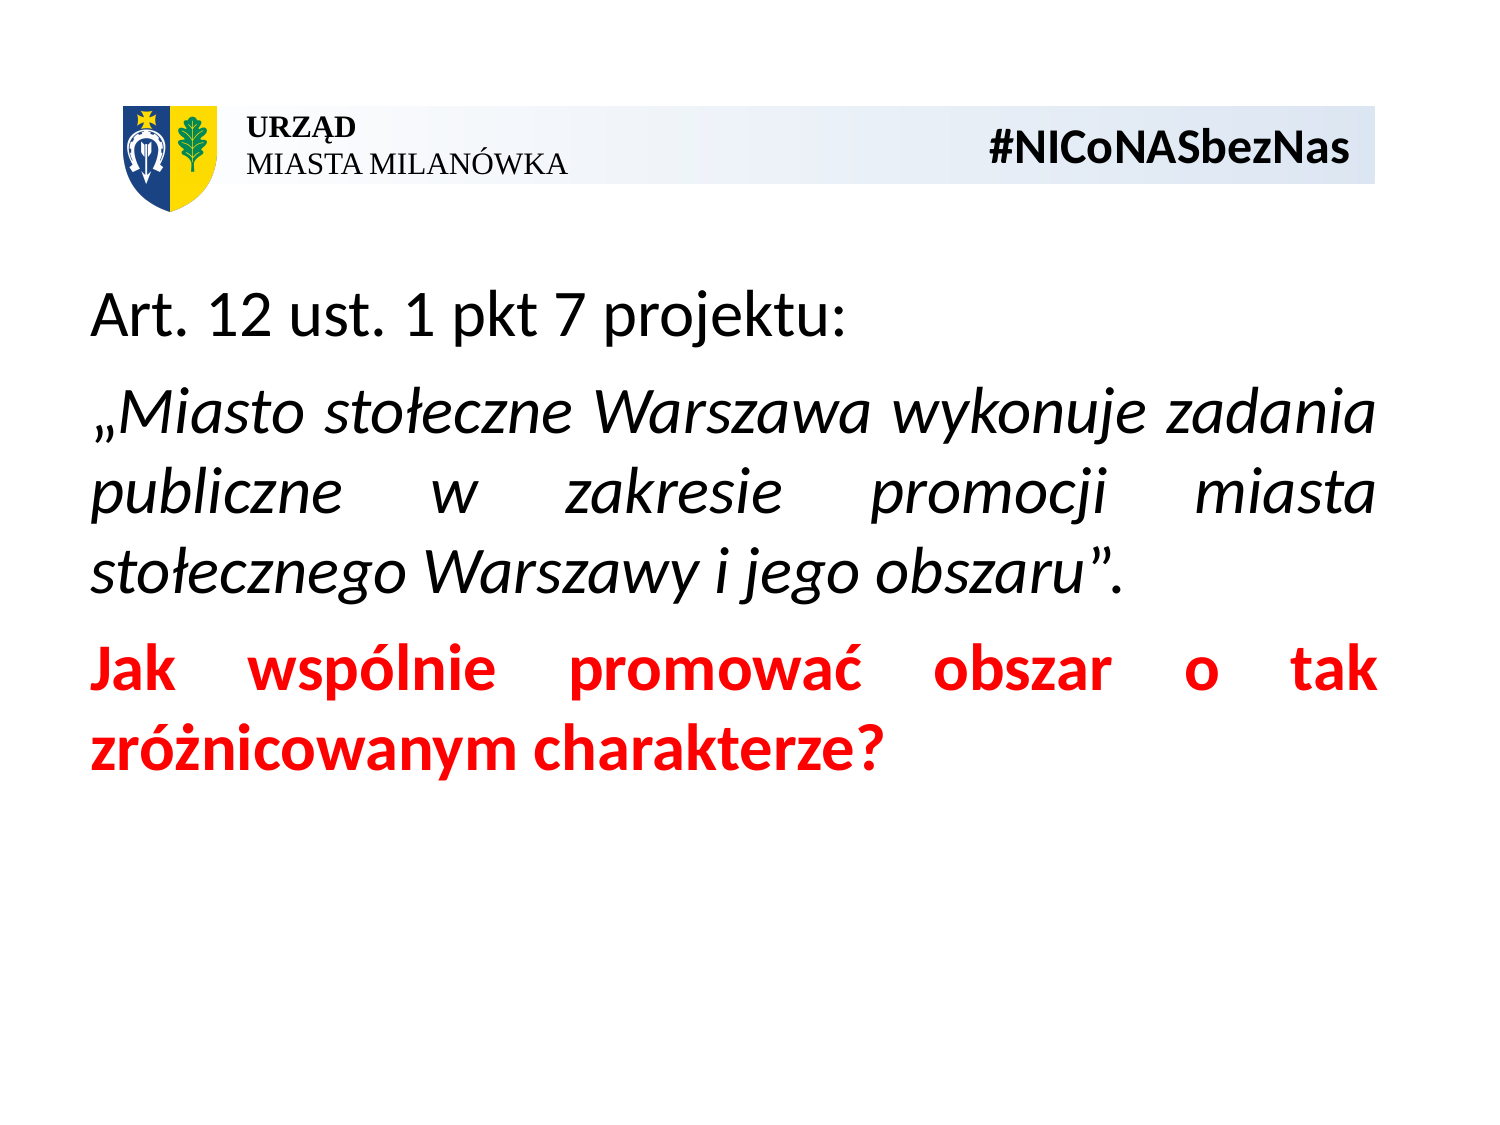

Urząd
Miasta Milanówka
#NICoNASbezNas
# Art. 12 ust. 1 pkt 7 projektu:
„Miasto stołeczne Warszawa wykonuje zadania publiczne w zakresie promocji miasta stołecznego Warszawy i jego obszaru”.
Jak wspólnie promować obszar o tak zróżnicowanym charakterze?